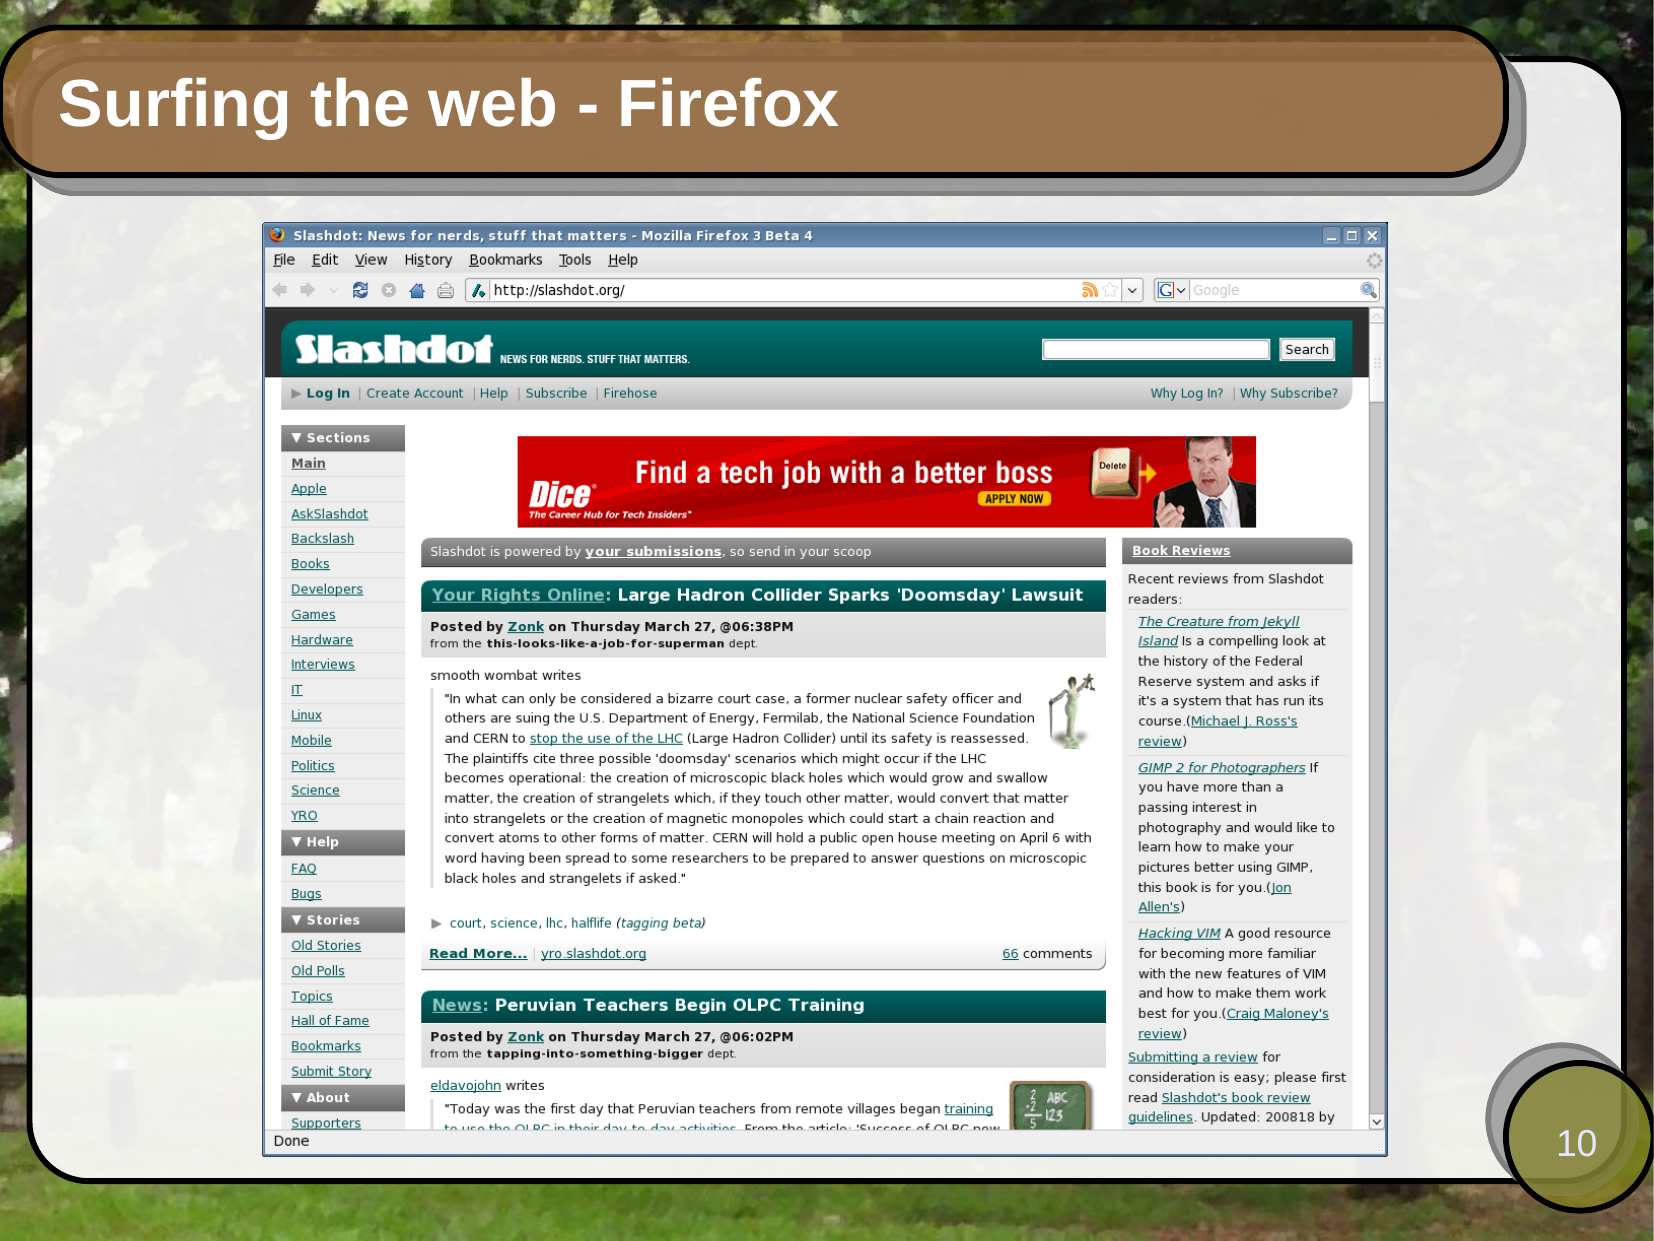

# Surfing the web - Firefox
10